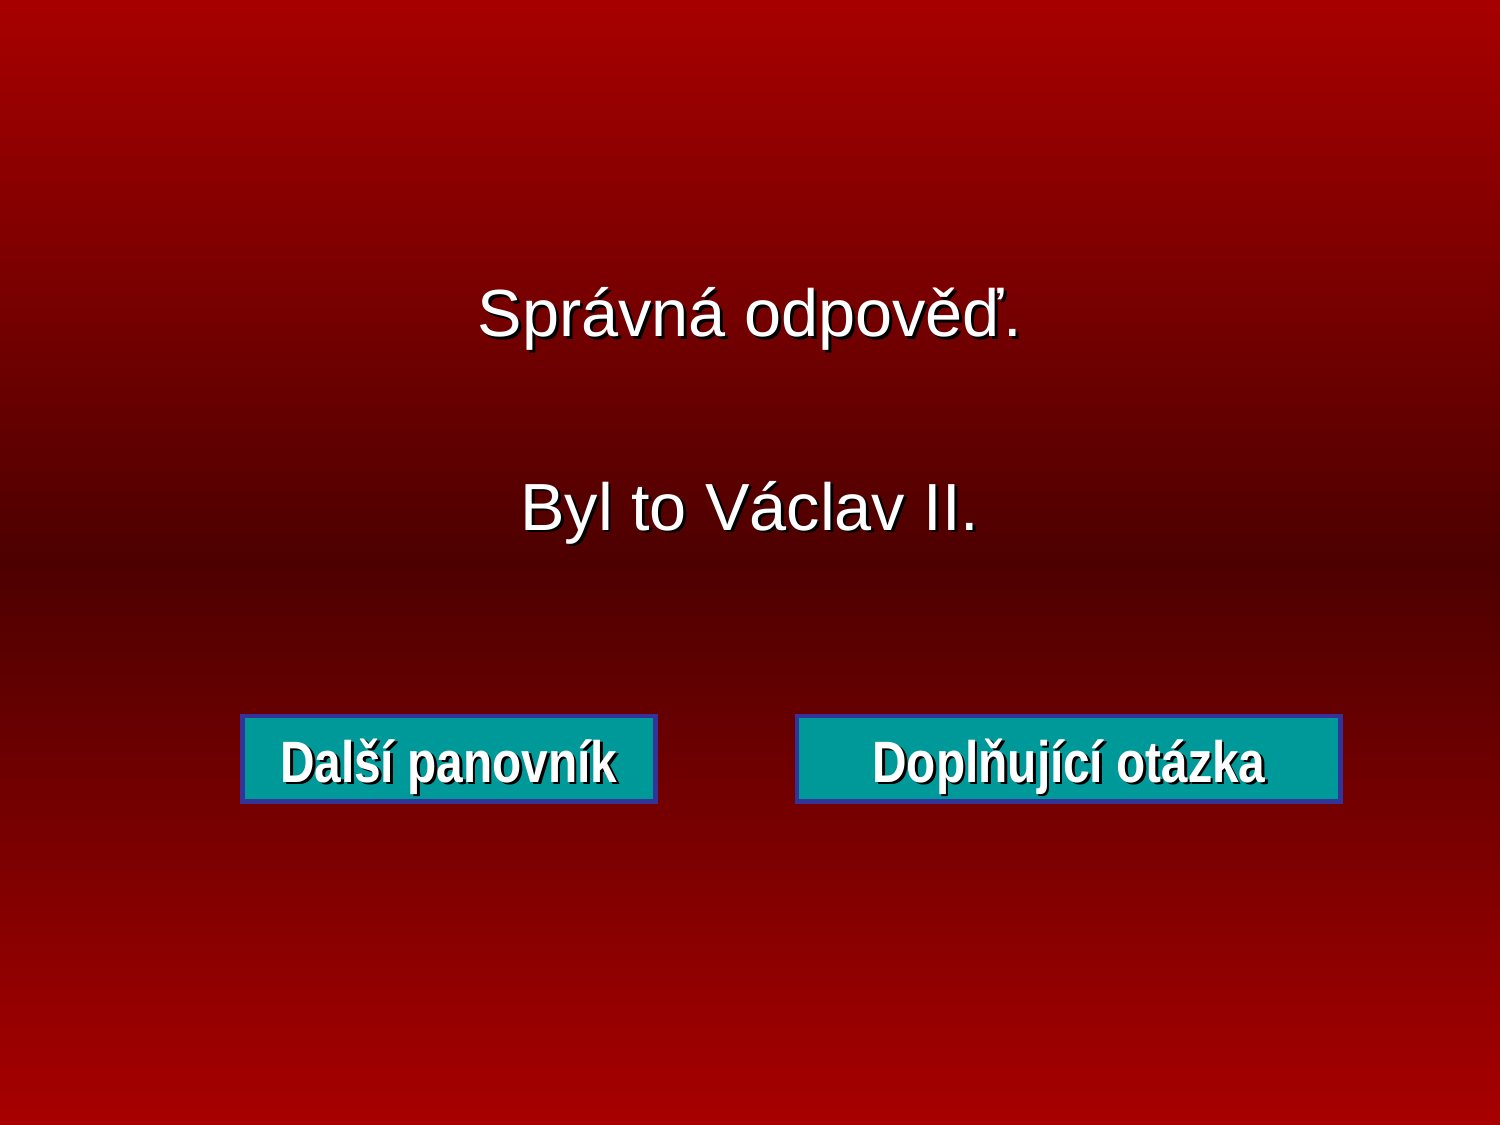

#
Správná odpověď.
Byl to Václav II.
Další panovník
Doplňující otázka